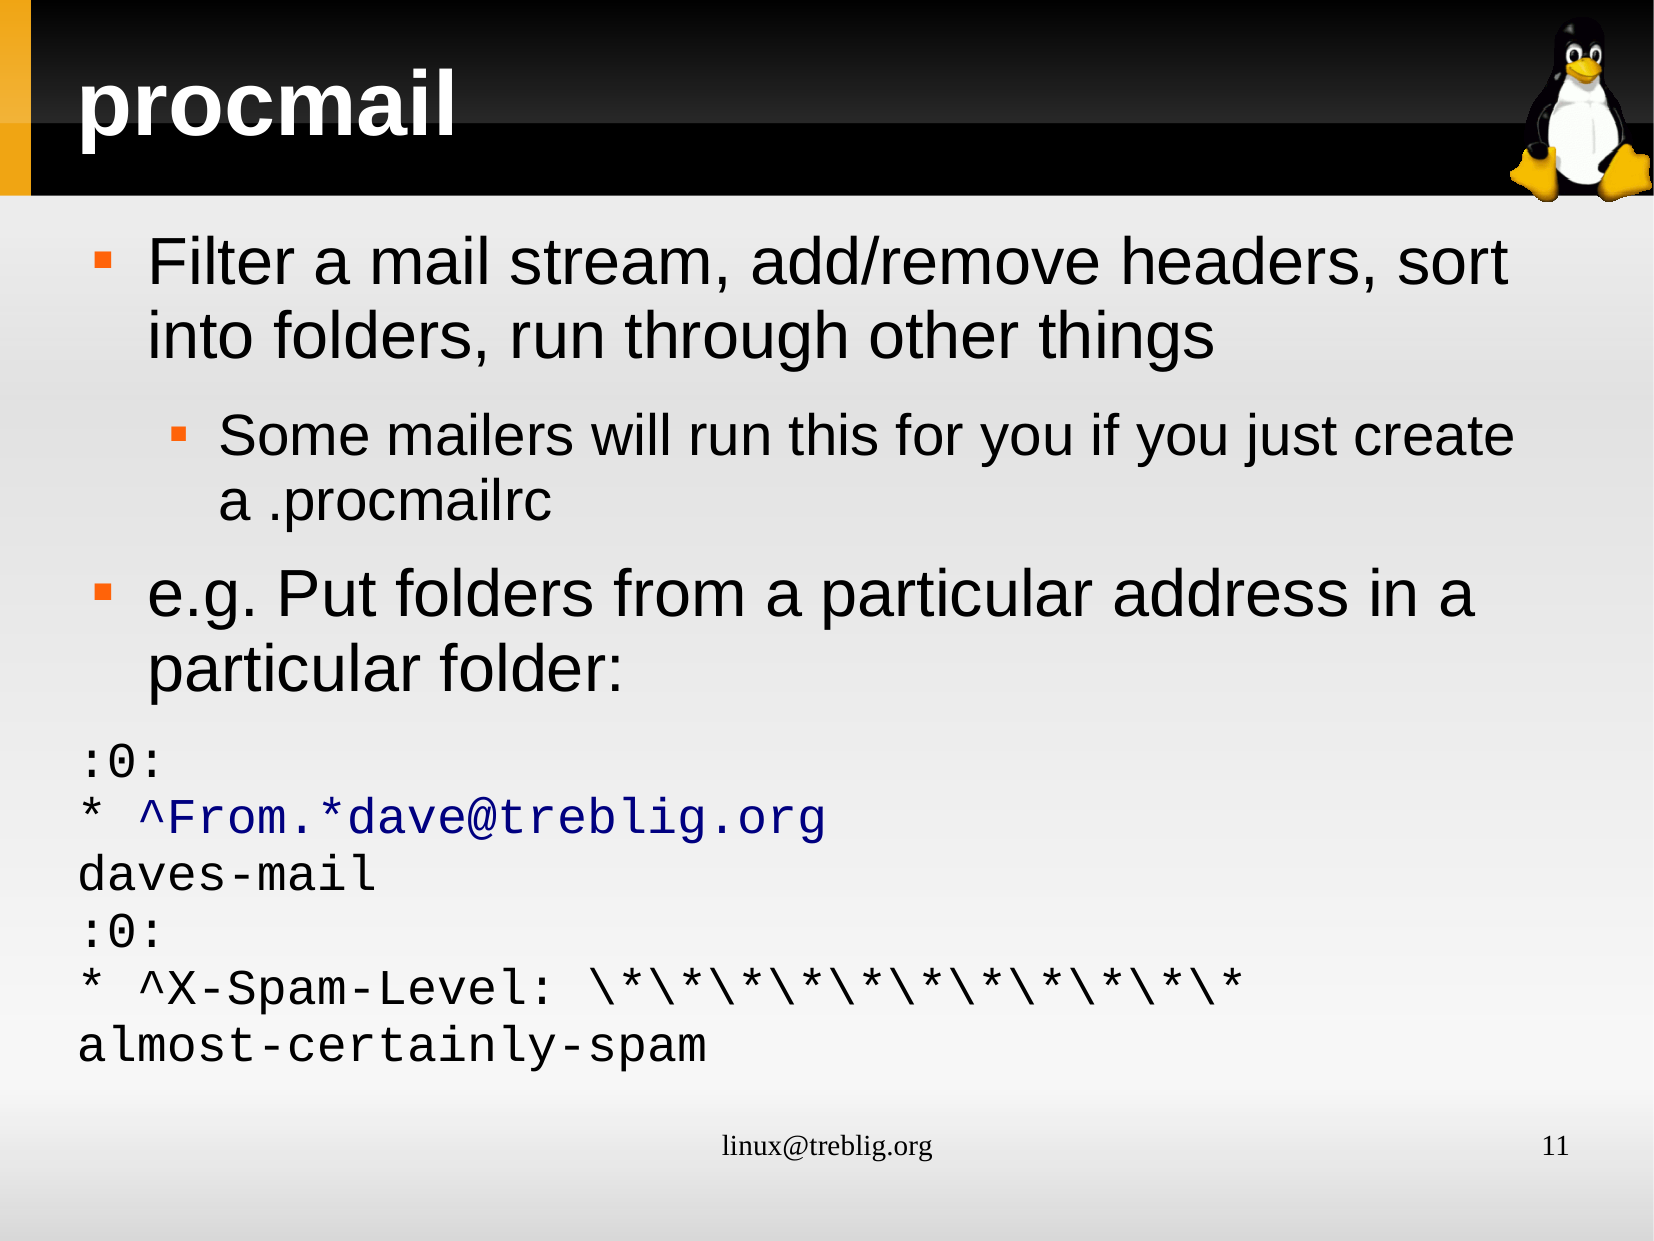

# procmail
Filter a mail stream, add/remove headers, sort into folders, run through other things
Some mailers will run this for you if you just create a .procmailrc
e.g. Put folders from a particular address in a particular folder:
:0:
* ^From.*dave@treblig.org
daves-mail
:0:
* ^X-Spam-Level: \*\*\*\*\*\*\*\*\*\*\*
almost-certainly-spam
linux@treblig.org
11